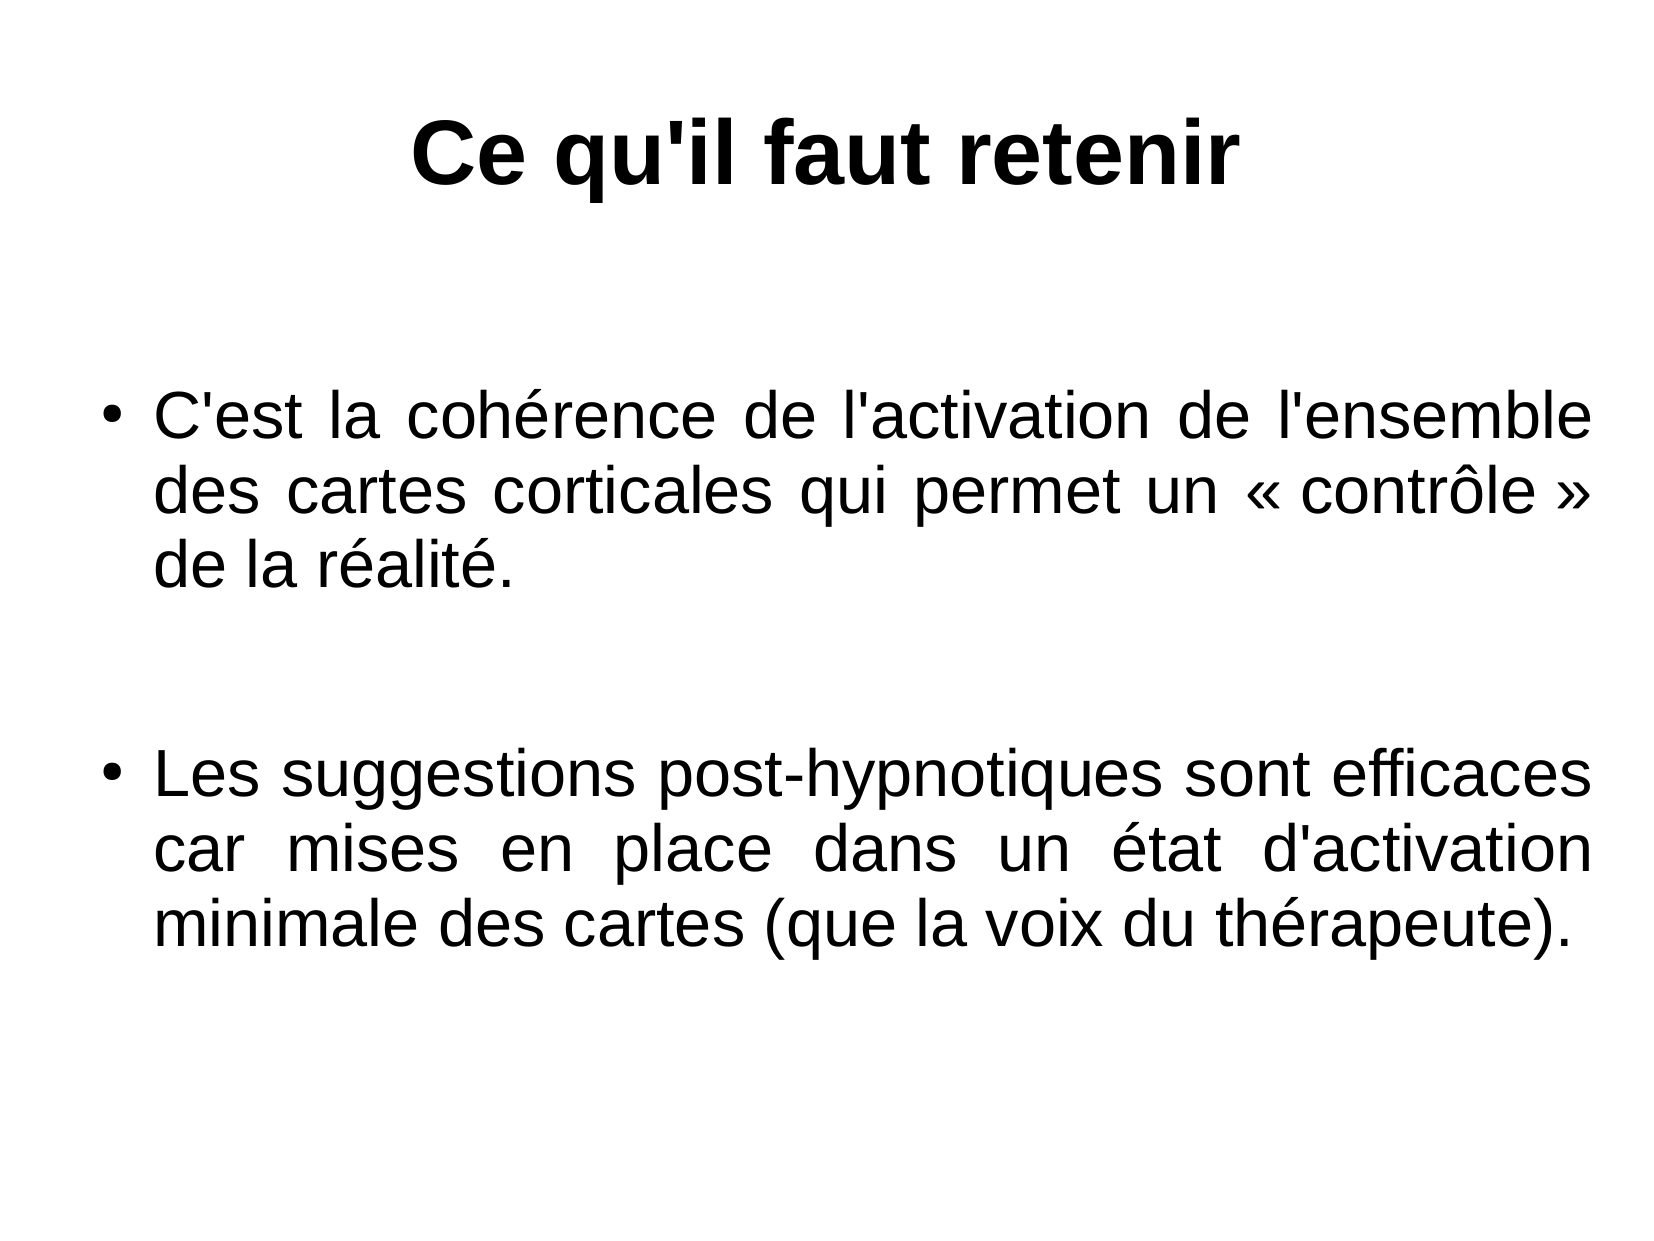

# Ce qu'il faut retenir
C'est la cohérence de l'activation de l'ensemble des cartes corticales qui permet un « contrôle » de la réalité.
Les suggestions post-hypnotiques sont efficaces car mises en place dans un état d'activation minimale des cartes (que la voix du thérapeute).